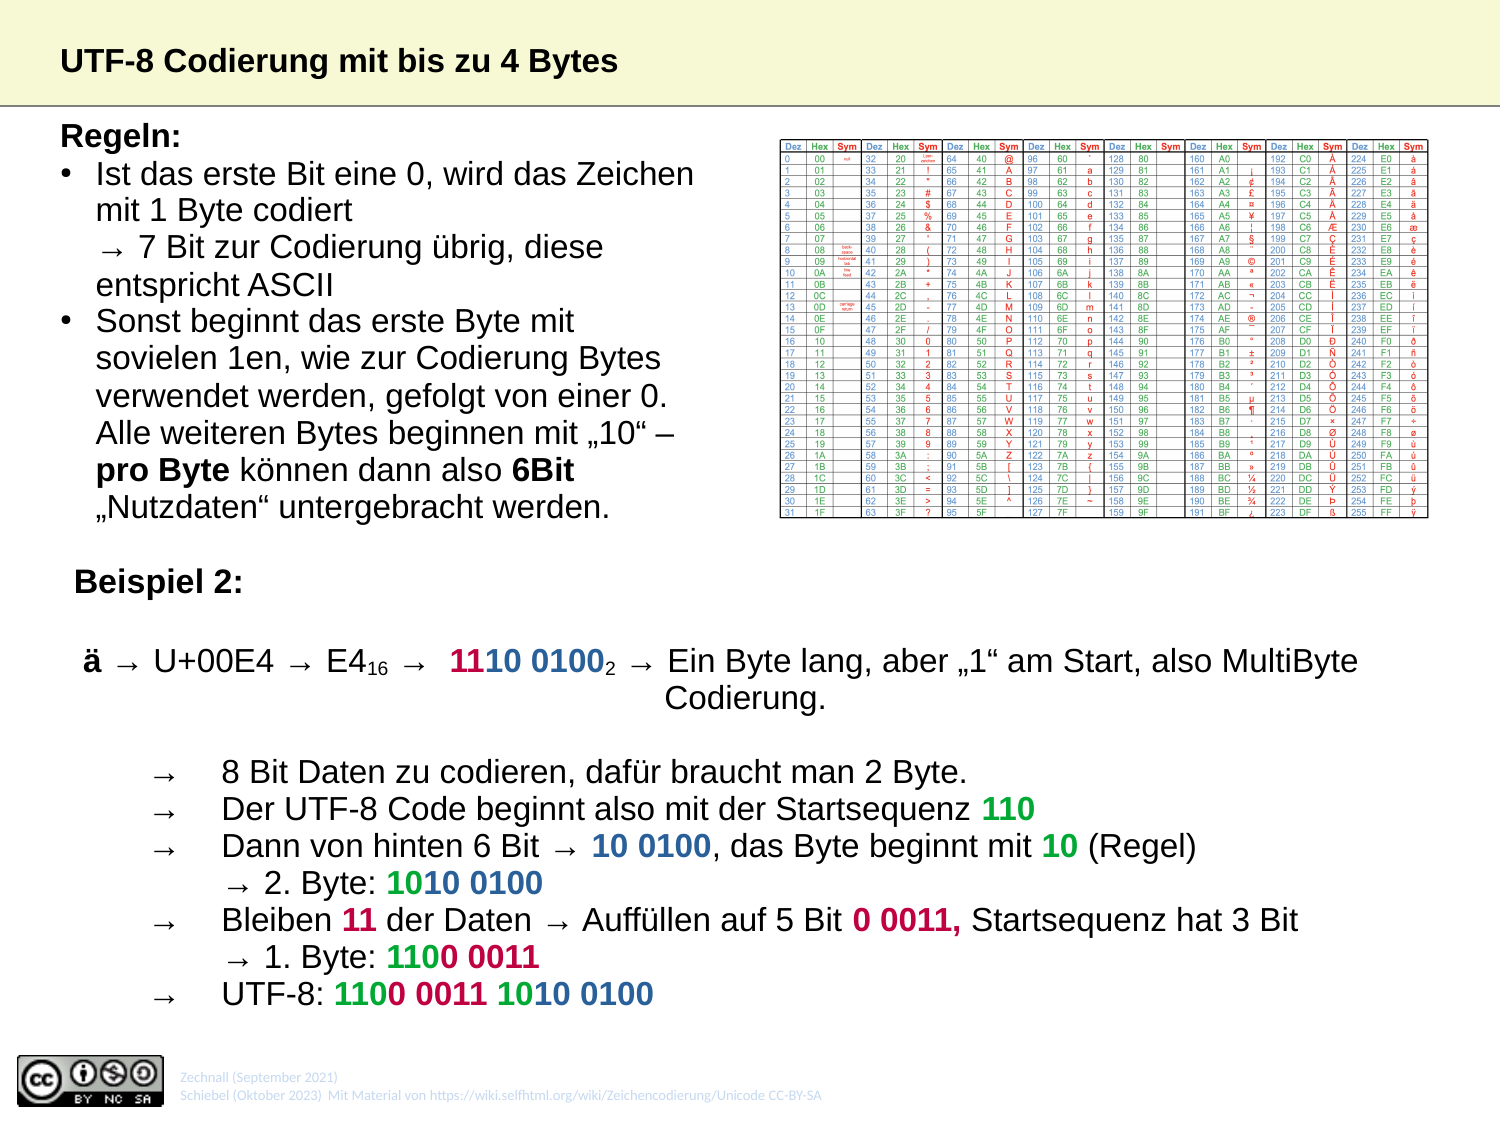

UTF-8 Codierung mit bis zu 4 Bytes
Regeln:
Ist das erste Bit eine 0, wird das Zeichen mit 1 Byte codiert
→ 7 Bit zur Codierung übrig, diese entspricht ASCII
Sonst beginnt das erste Byte mit sovielen 1en, wie zur Codierung Bytes verwendet werden, gefolgt von einer 0. Alle weiteren Bytes beginnen mit „10“ – pro Byte können dann also 6Bit „Nutzdaten“ untergebracht werden.
Beispiel 2:
 ä → U+00E4 → E416 → 1110 01002 → Ein Byte lang, aber „1“ am Start, also MultiByte 									Codierung.
	→ 	8 Bit Daten zu codieren, dafür braucht man 2 Byte.
	→ 	Der UTF-8 Code beginnt also mit der Startsequenz 110
	→ 	Dann von hinten 6 Bit → 10 0100, das Byte beginnt mit 10 (Regel)
		→ 2. Byte: 1010 0100
	→ 	Bleiben 11 der Daten → Auffüllen auf 5 Bit 0 0011, Startsequenz hat 3 Bit
		→ 1. Byte: 1100 0011
	→ 	UTF-8: 1100 0011 1010 0100